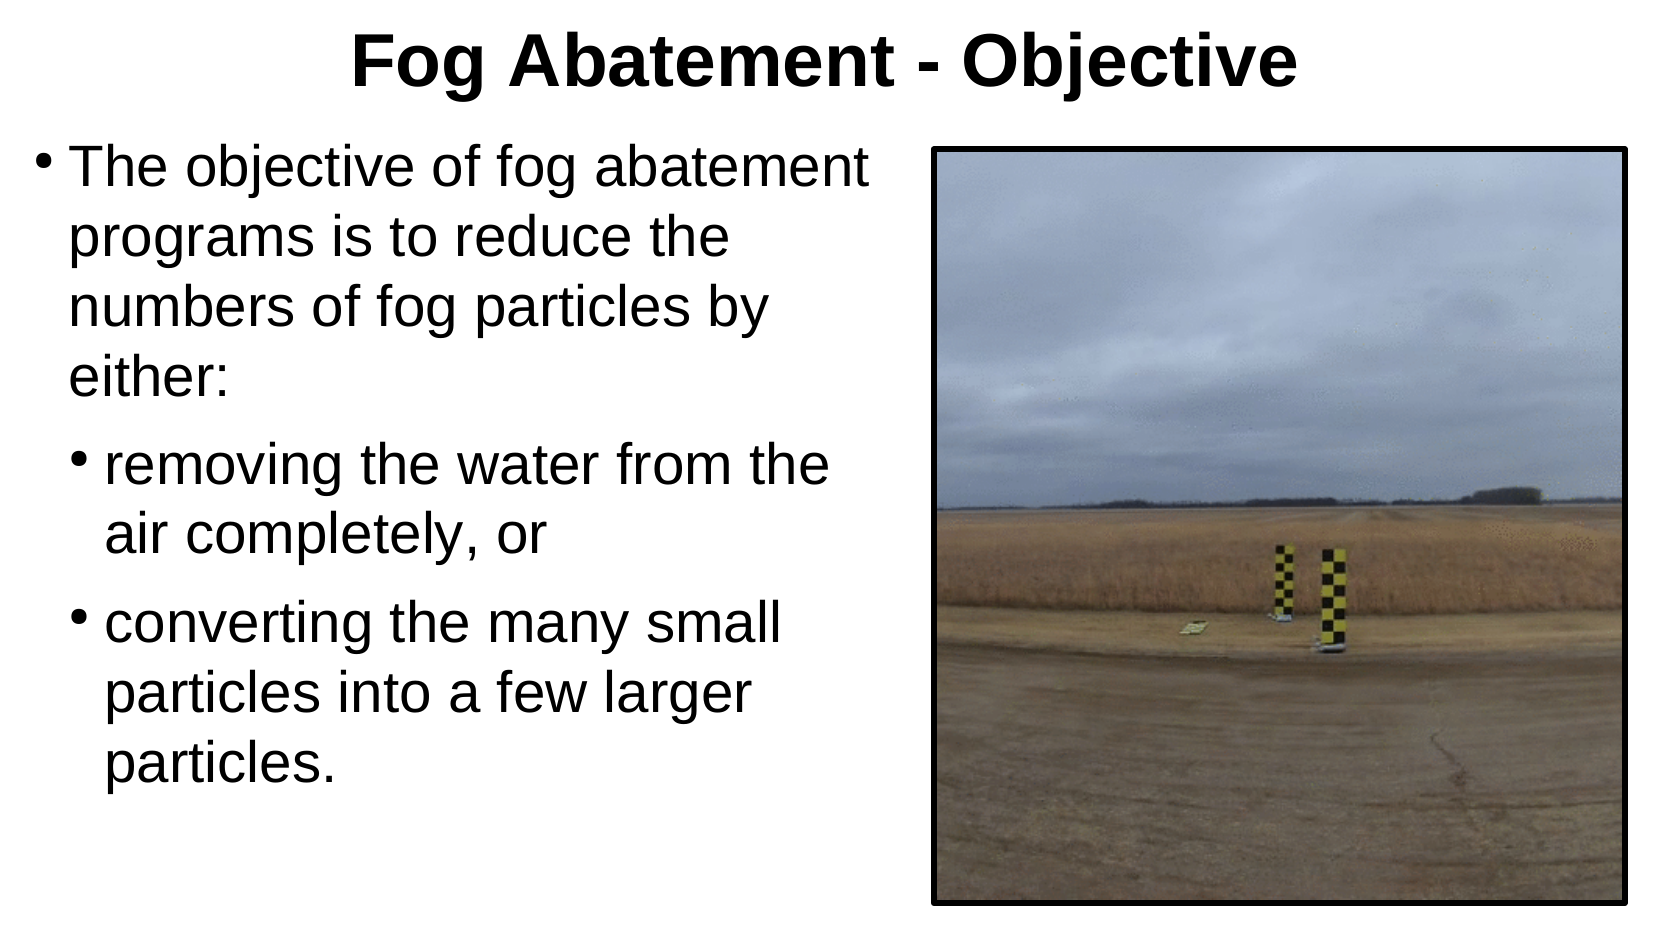

# Fog Abatement - Objective
The objective of fog abatement programs is to reduce the numbers of fog particles by either:
removing the water from the air completely, or
converting the many small particles into a few larger particles.